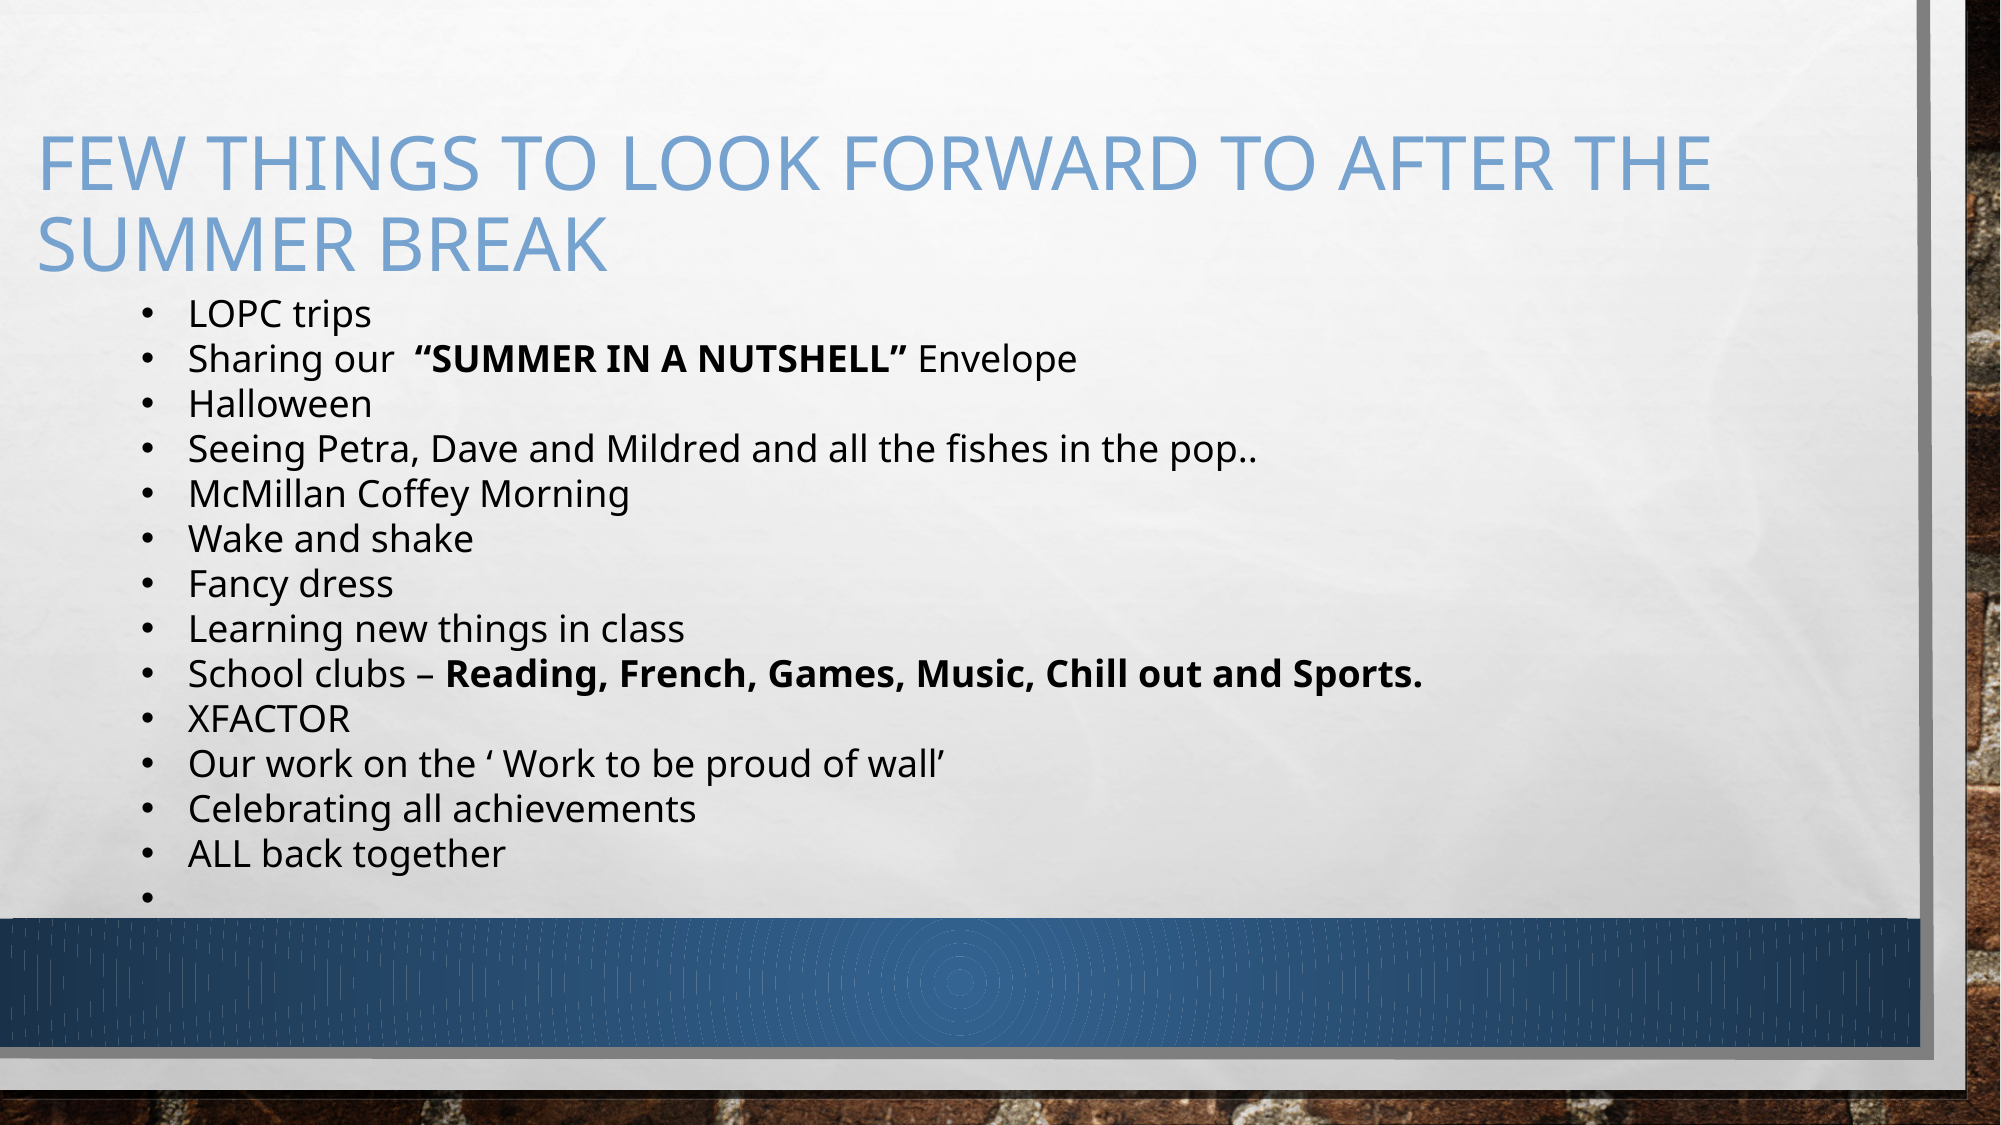

# Few things to look forward to AFTER THE SUMMER BREAK
LOPC trips
Sharing our “SUMMER IN A NUTSHELL” Envelope
Halloween
Seeing Petra, Dave and Mildred and all the fishes in the pop..
McMillan Coffey Morning
Wake and shake
Fancy dress
Learning new things in class
School clubs – Reading, French, Games, Music, Chill out and Sports.
XFACTOR
Our work on the ‘ Work to be proud of wall’
Celebrating all achievements
ALL back together